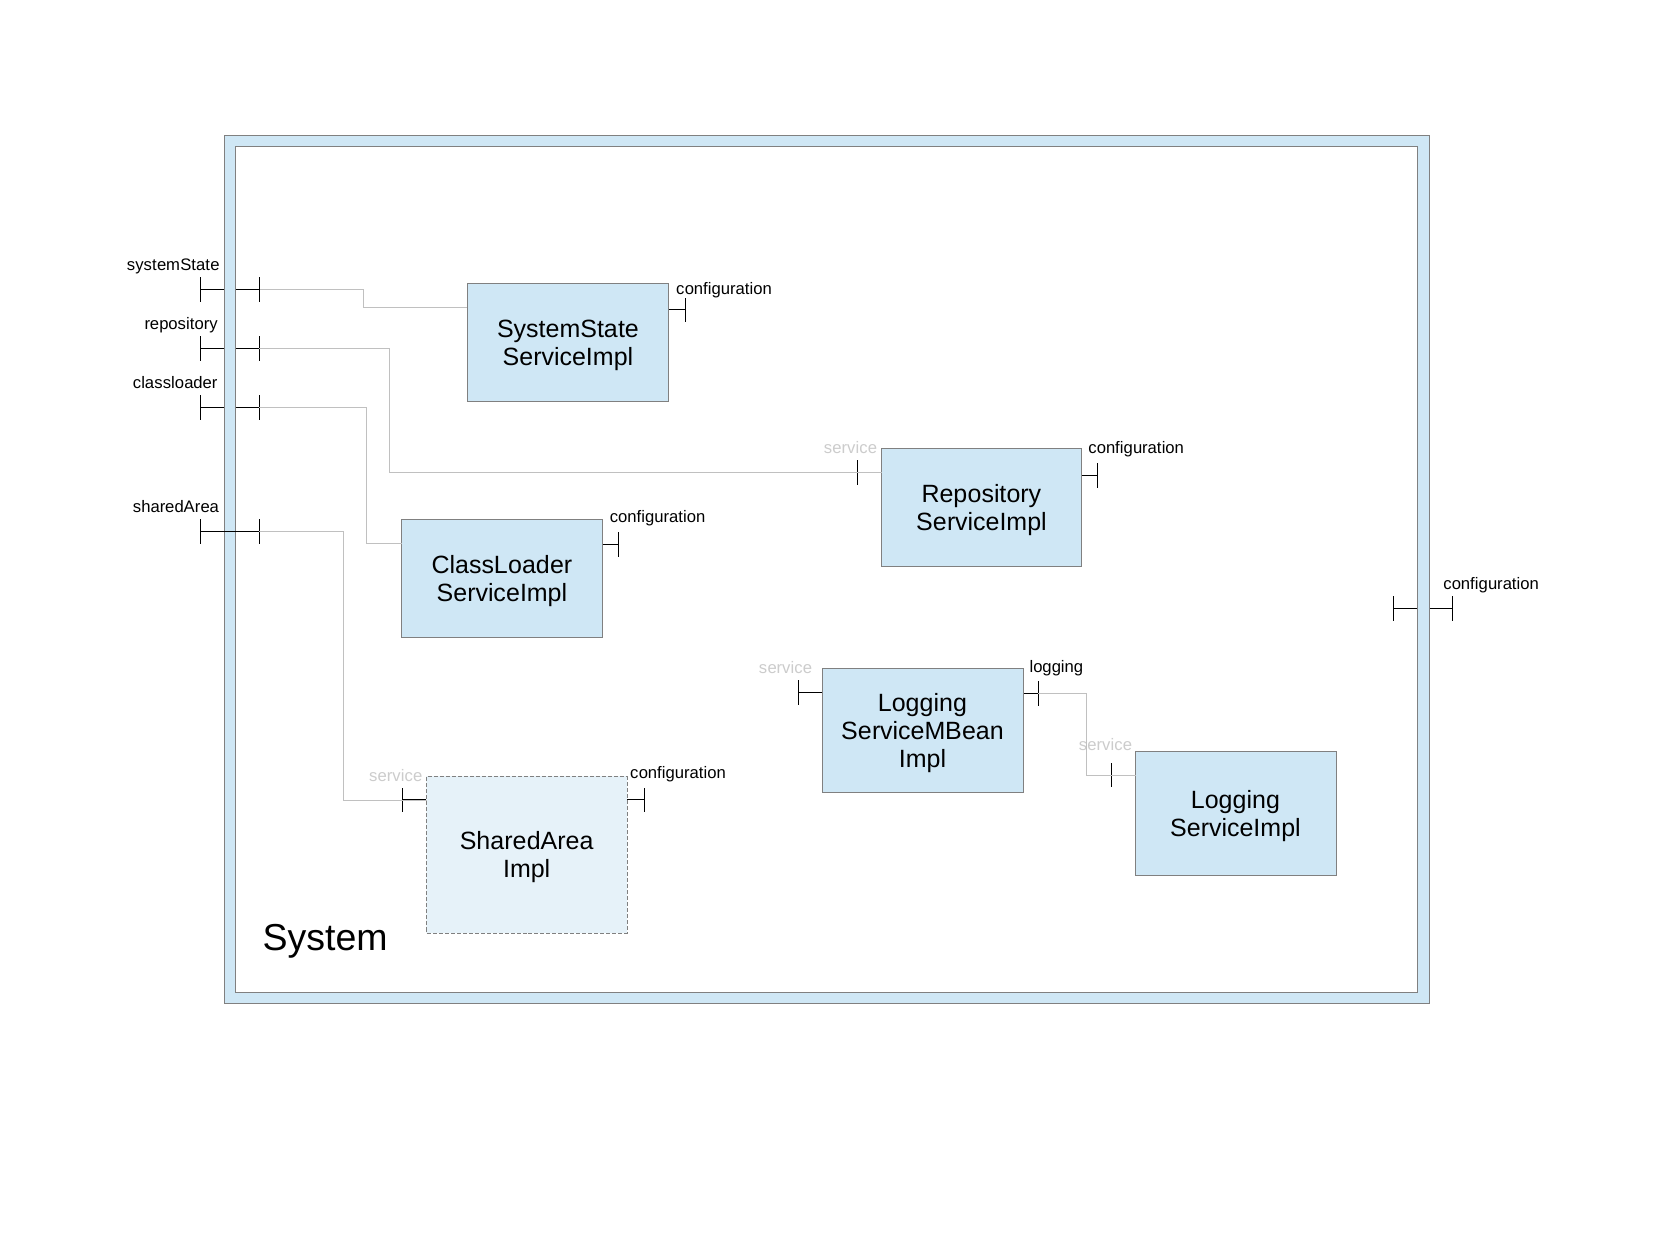

systemState
configuration
SystemState
ServiceImpl
service
repository
classloader
service
configuration
Repository
ServiceImpl
sharedArea
configuration
service
ClassLoader
ServiceImpl
configuration
logging
service
Logging
ServiceMBean
Impl
service
Logging
ServiceImpl
configuration
service
SharedArea
Impl
System